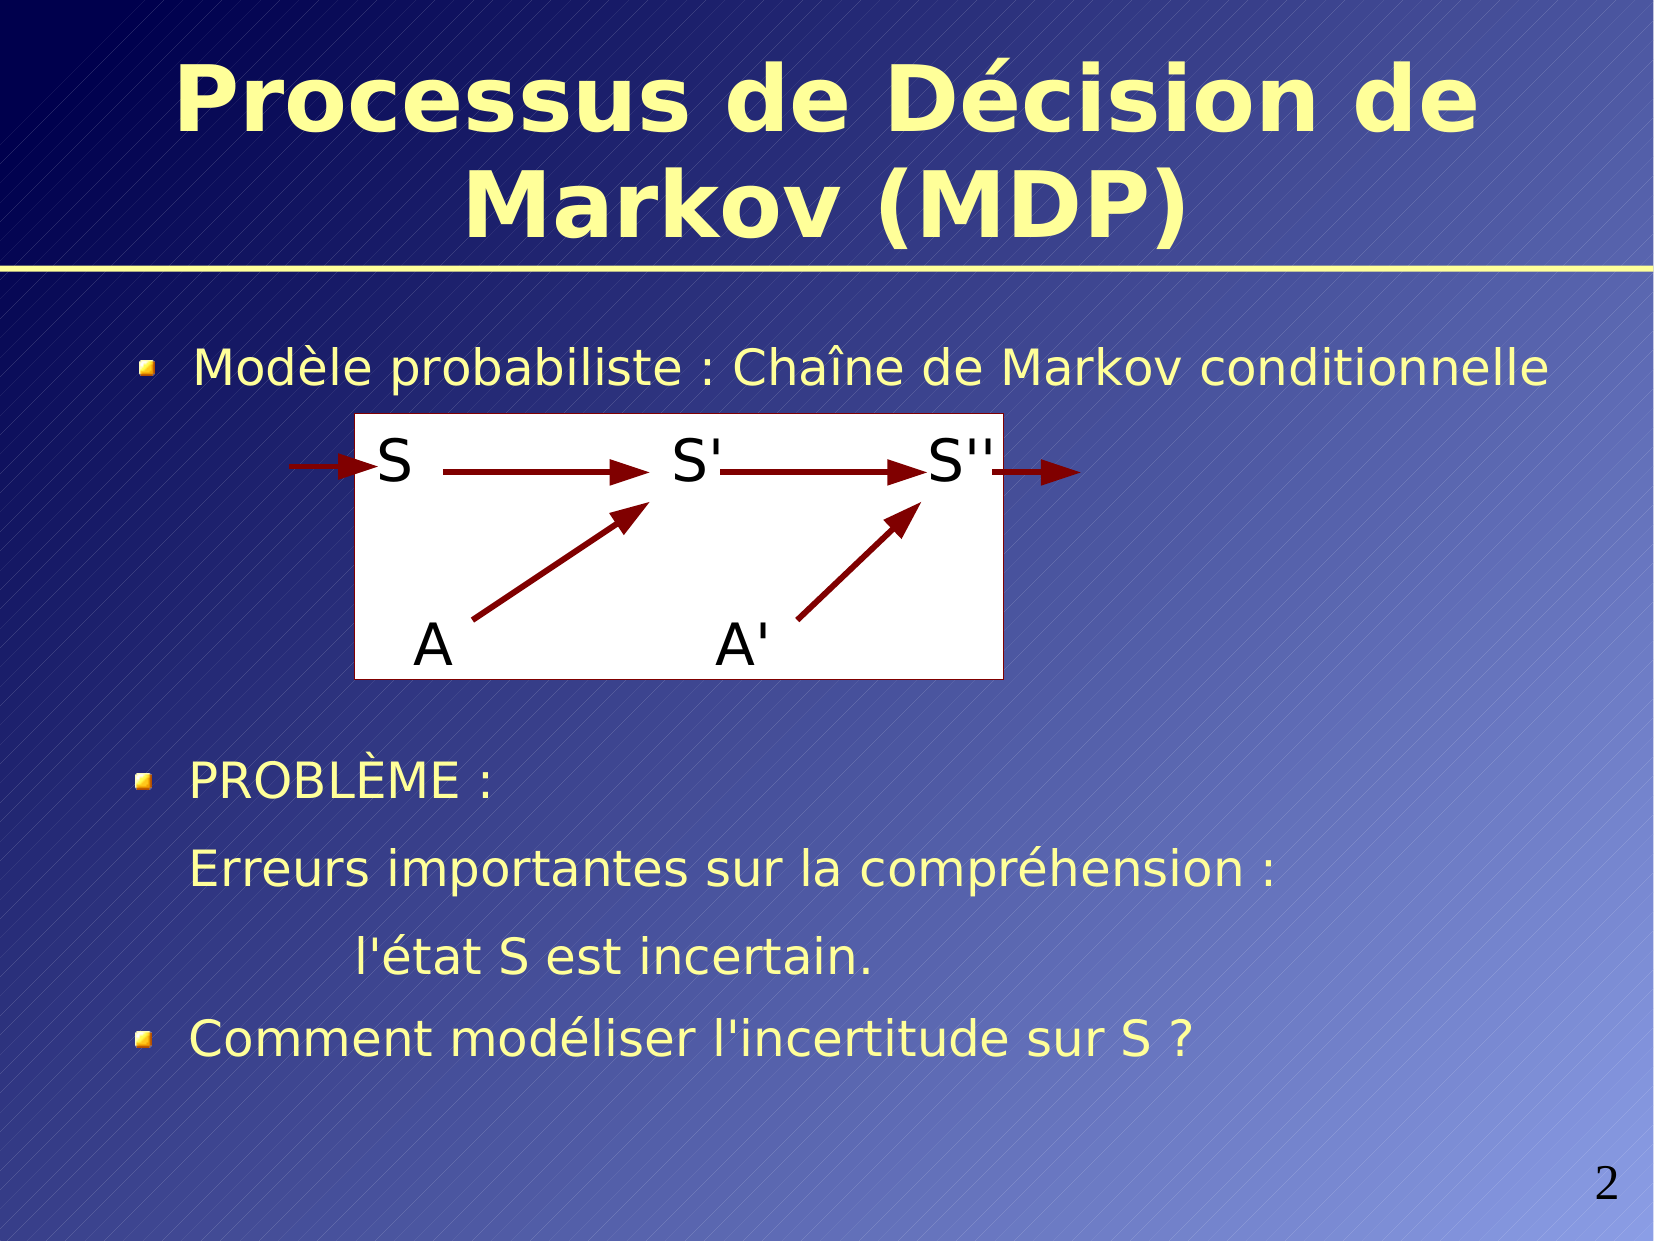

# Processus de Décision de Markov (MDP)
Modèle probabiliste : Chaîne de Markov conditionnelle
 S S' S''
 A		 A'
PROBLÈME :
Erreurs importantes sur la compréhension :
l'état S est incertain.
Comment modéliser l'incertitude sur S ?
2